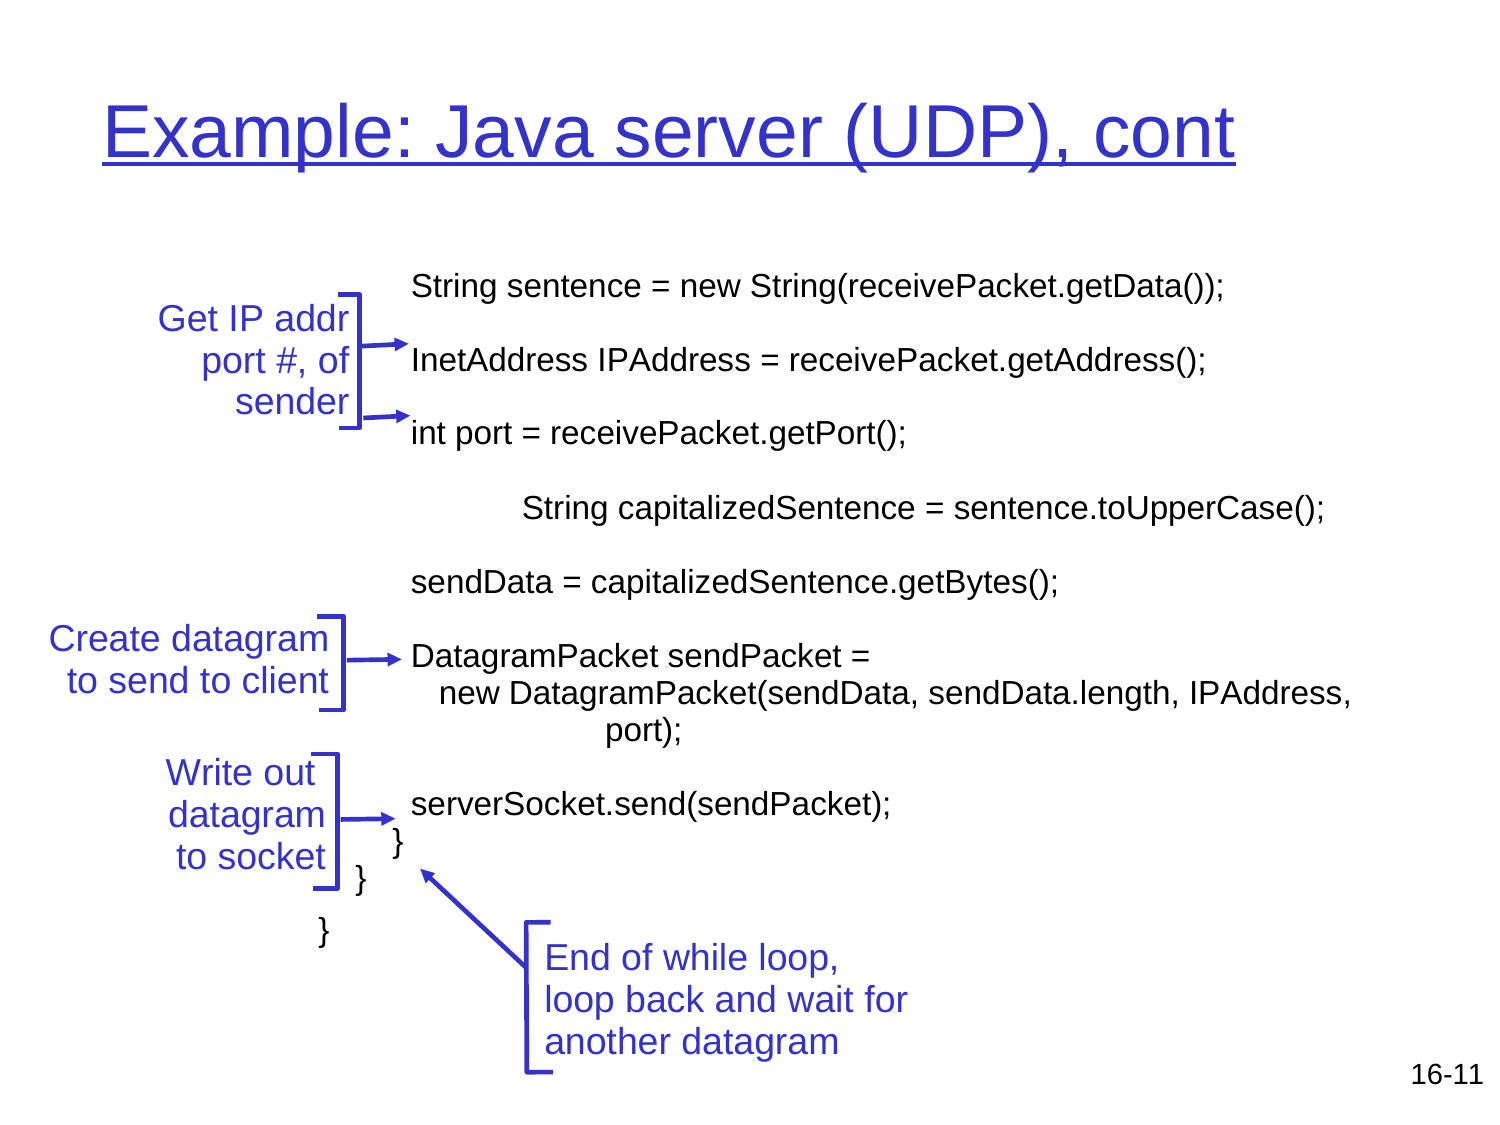

# Example: Java server (UDP), cont
 String sentence = new String(receivePacket.getData());
 InetAddress IPAddress = receivePacket.getAddress();
 int port = receivePacket.getPort();
 String capitalizedSentence = sentence.toUpperCase();
 sendData = capitalizedSentence.getBytes();
 DatagramPacket sendPacket =
 new DatagramPacket(sendData, sendData.length, IPAddress,
 port);
 serverSocket.send(sendPacket);
 }
 }
}
Get IP addr
port #, of
sender
Create datagram
to send to client
Write out
datagram
to socket
End of while loop,
loop back and wait for
another datagram
11